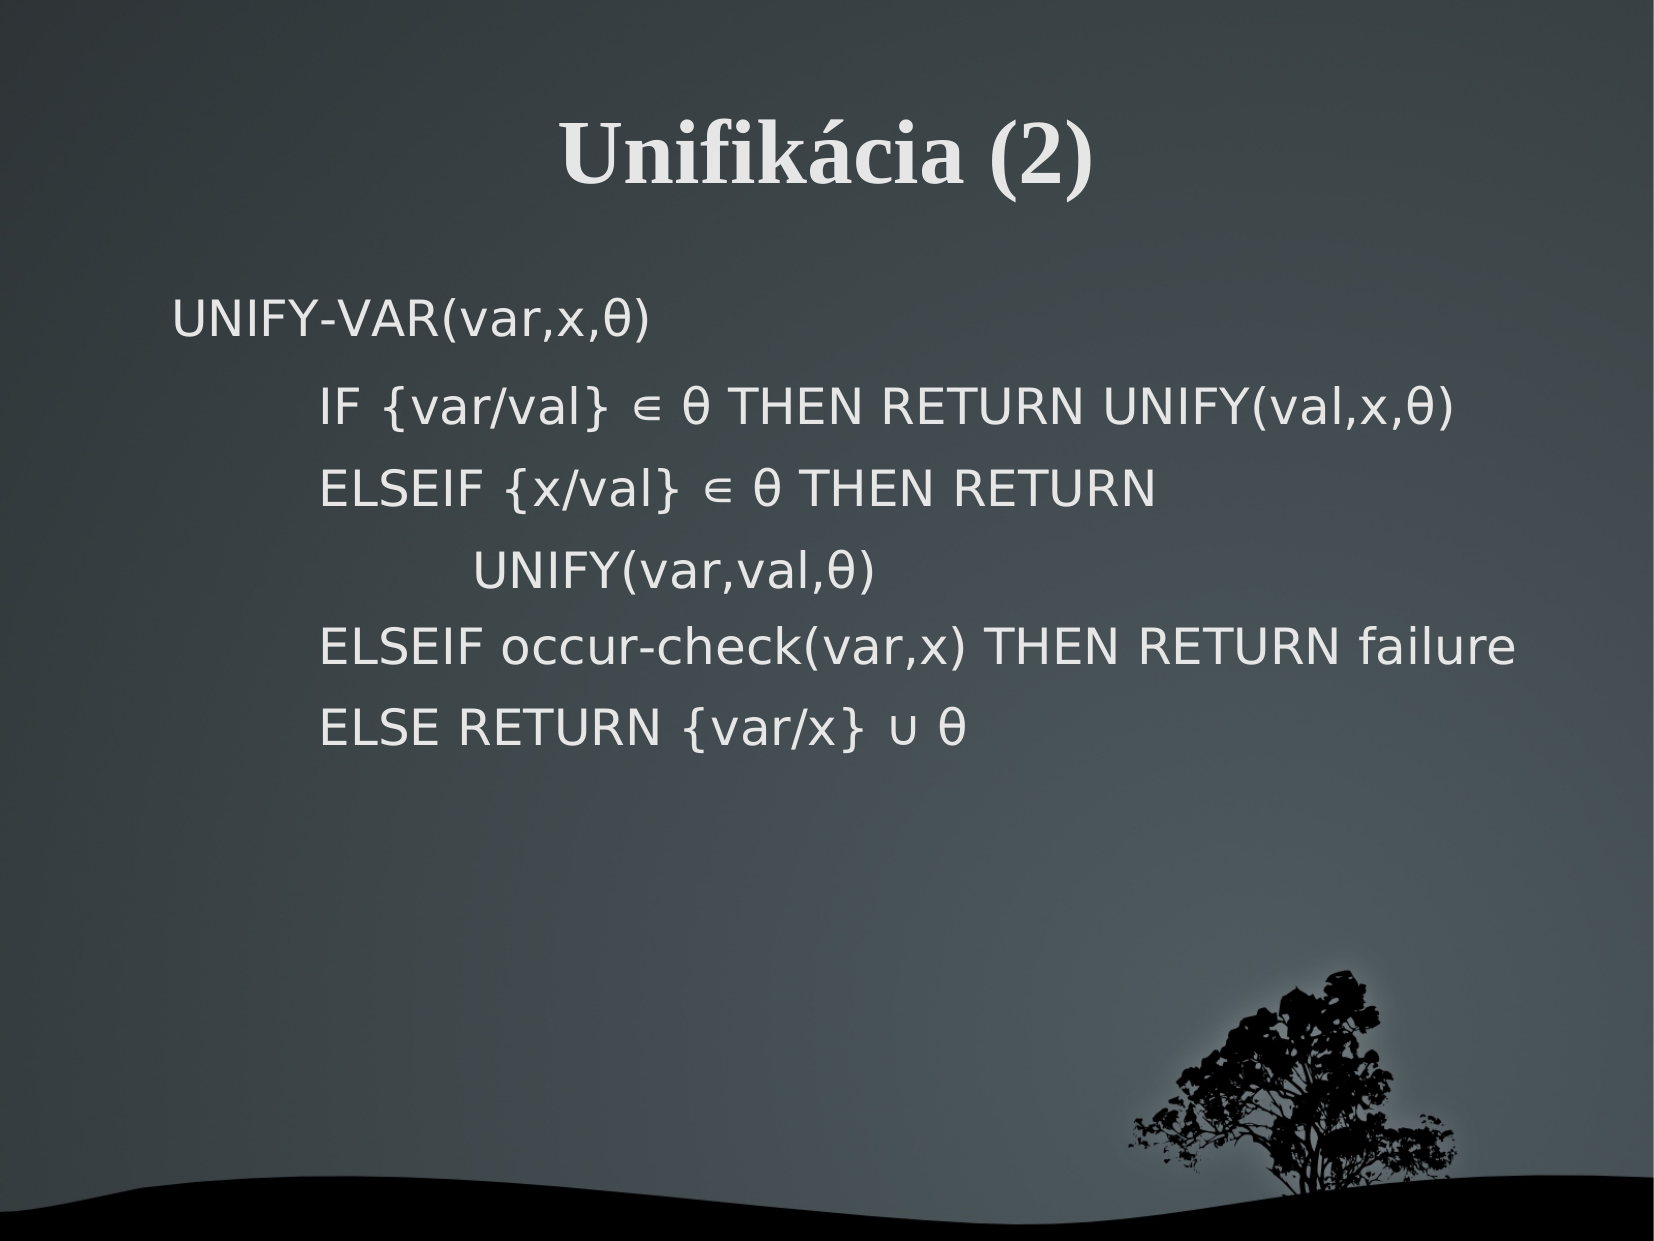

# Unifikácia (2)
UNIFY-VAR(var,x,θ)
IF {var/val} ∊ θ THEN RETURN UNIFY(val,x,θ)
ELSEIF {x/val} ∊ θ THEN RETURN
UNIFY(var,val,θ)
ELSEIF occur-check(var,x) THEN RETURN failure
ELSE RETURN {var/x} ∪ θ